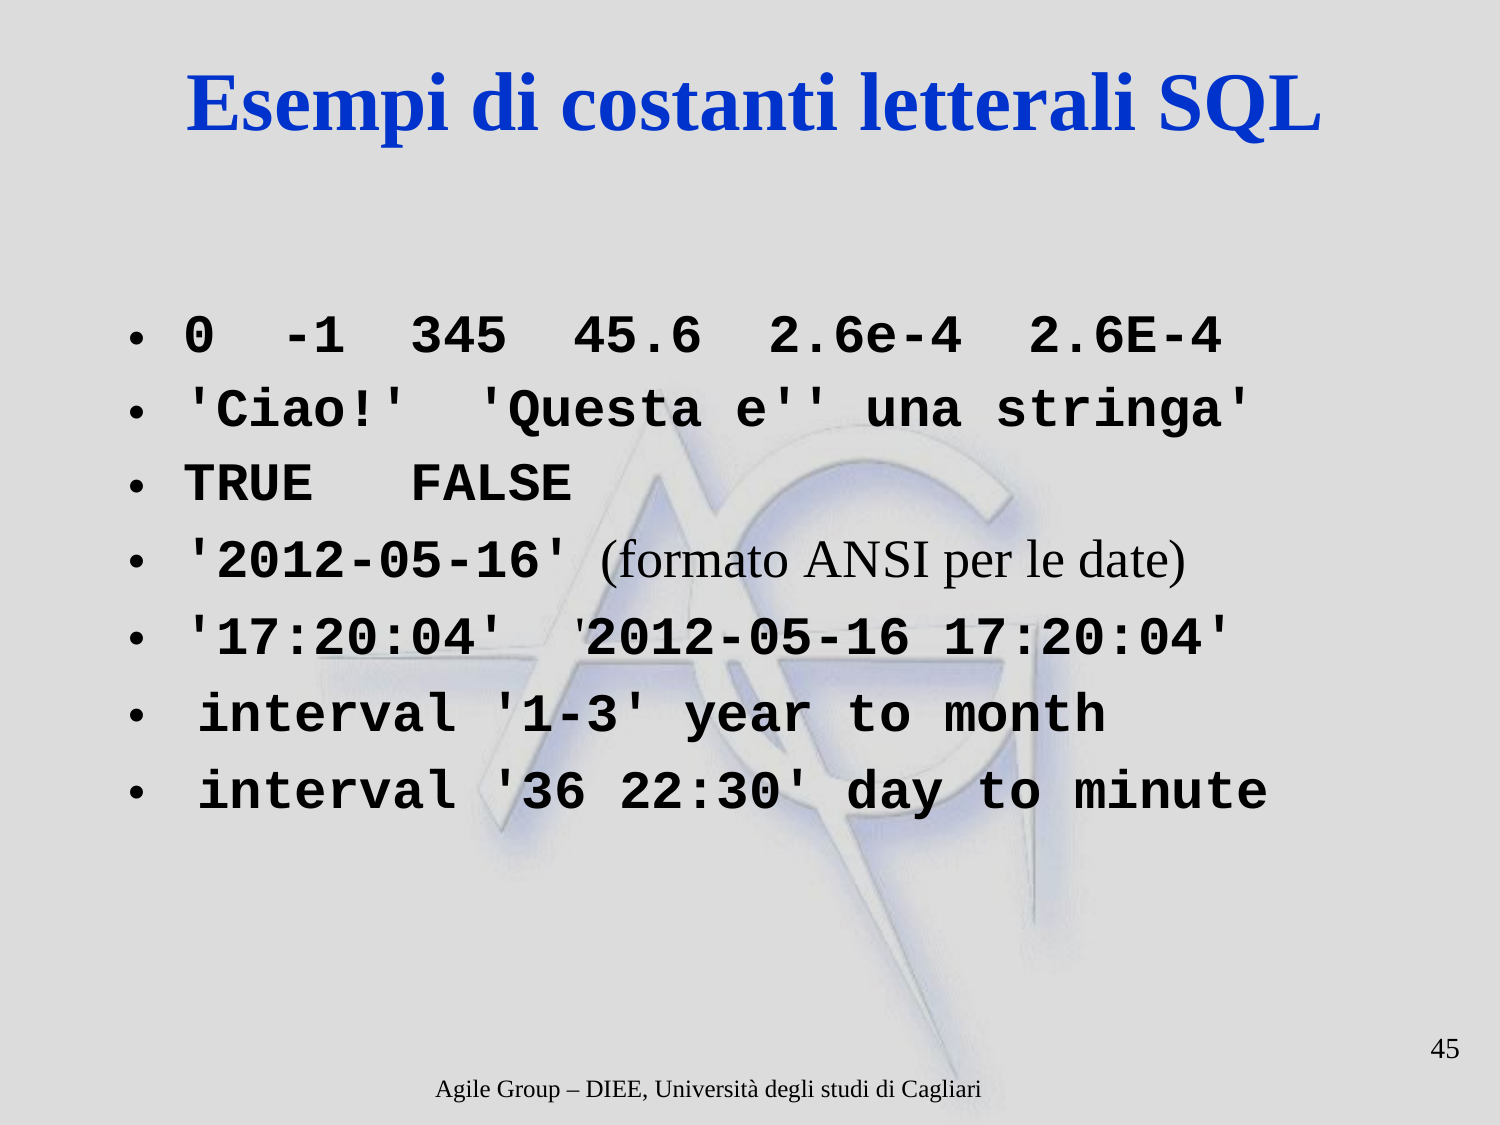

# Esempi di costanti letterali SQL
0 -1 345 45.6 2.6e-4 2.6E-4
'Ciao!' 'Questa e'' una stringa'
TRUE FALSE
'2012-05-16' (formato ANSI per le date)
'17:20:04' '2012-05-16 17:20:04'
 interval '1-3' year to month
 interval '36 22:30' day to minute
45